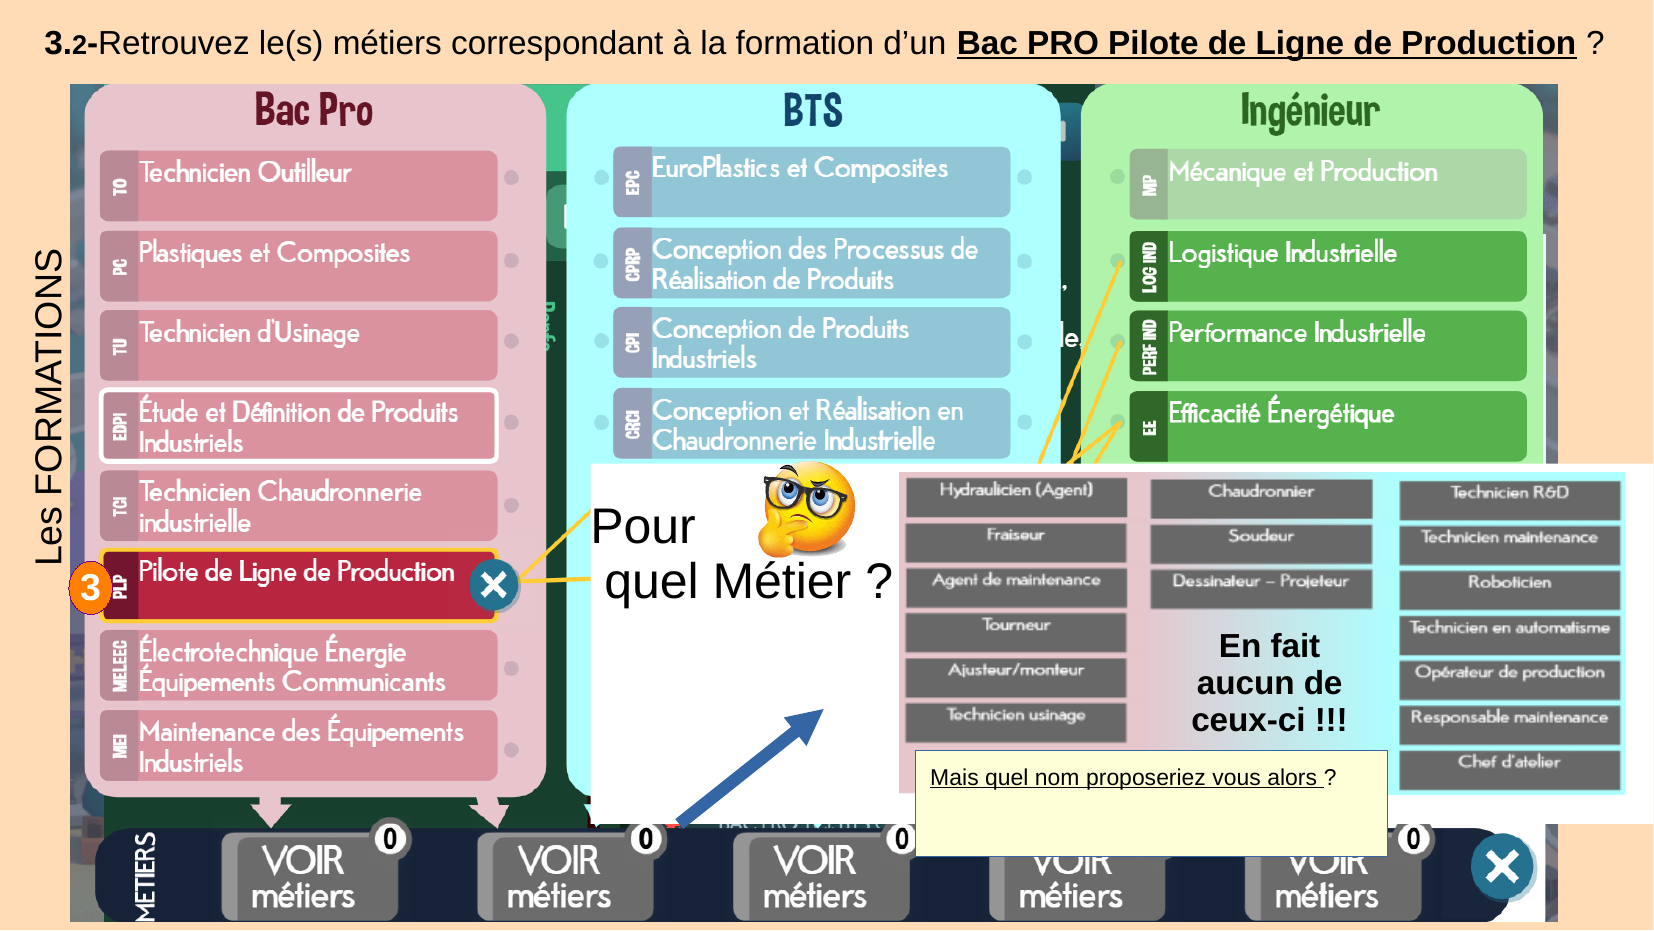

3.2-Retrouvez le(s) métiers correspondant à la formation d’un Bac PRO Pilote de Ligne de Production ?
Les FORMATIONS
Pour
 quel Métier ?
3
En fait aucun de ceux-ci !!!
Mais quel nom proposeriez vous alors ?